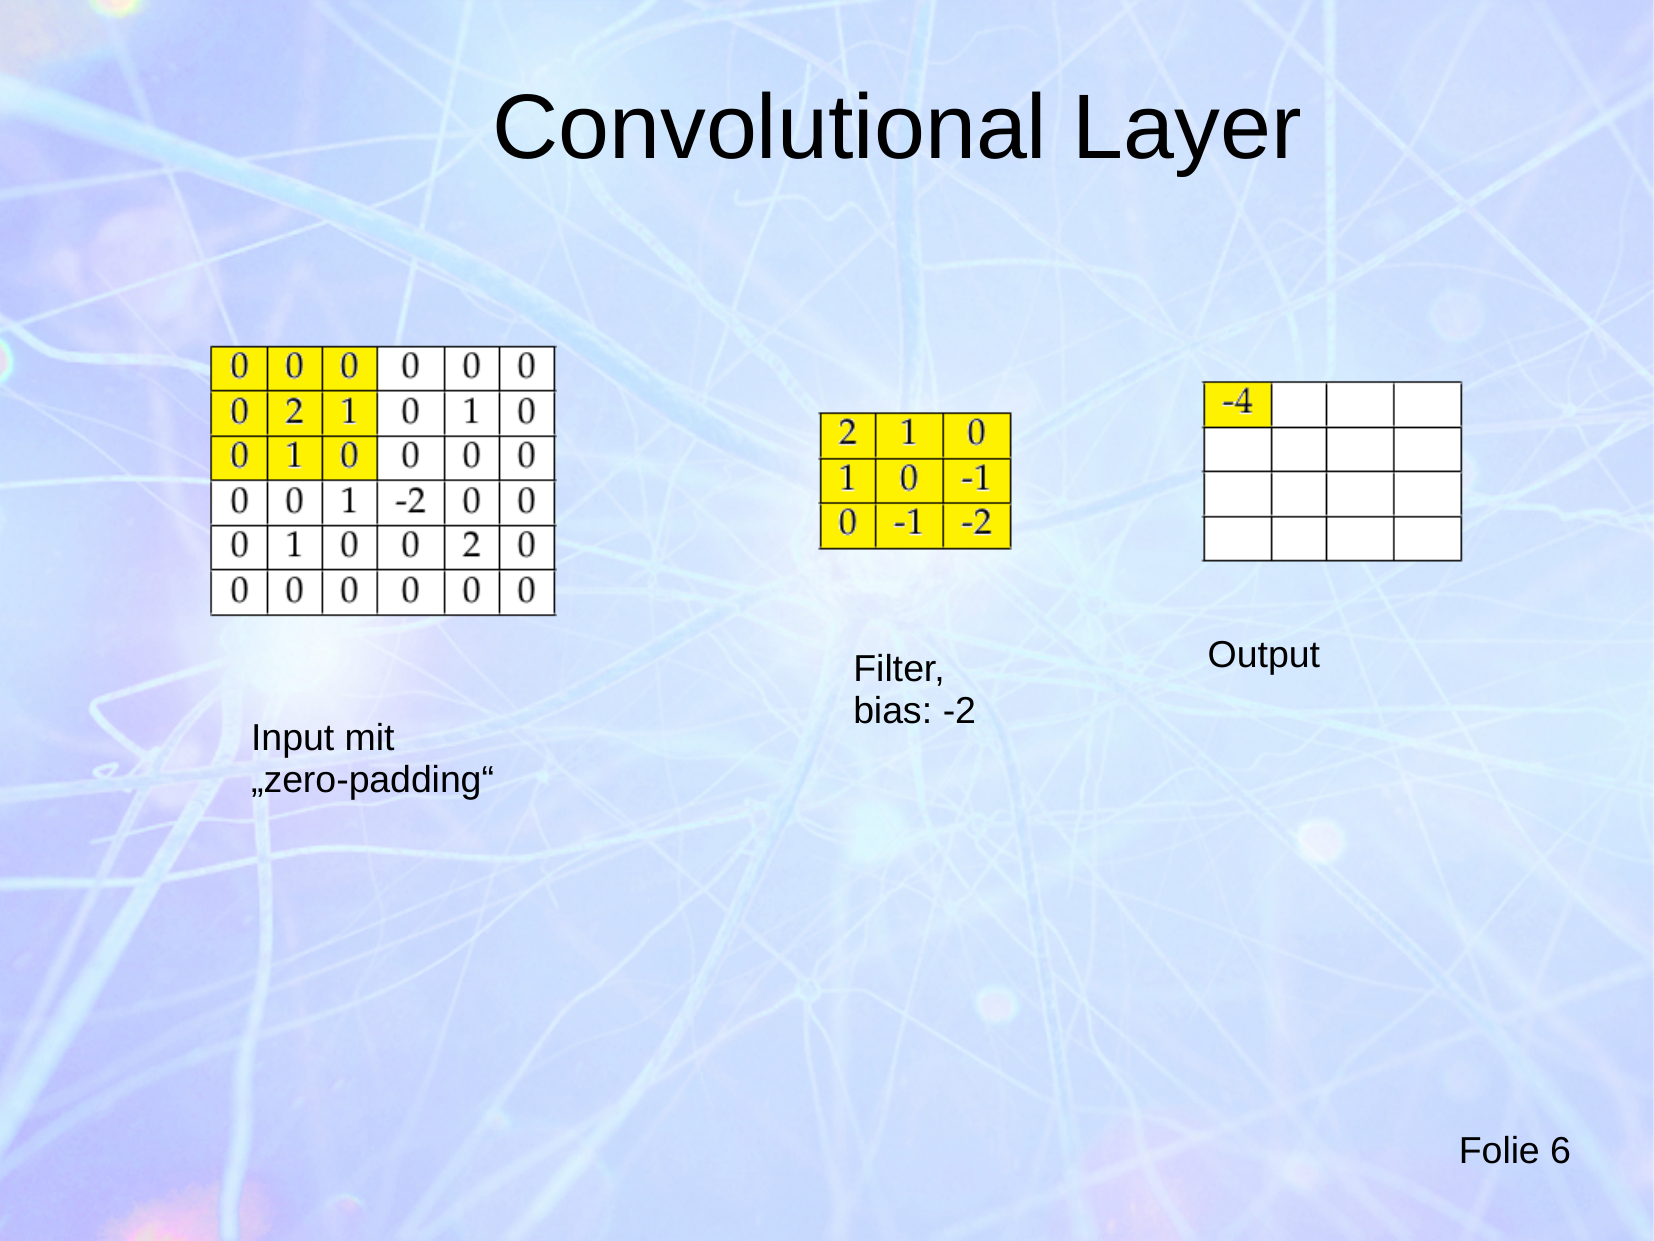

# Convolutional Layer
Output
Filter, bias: -2
Input mit
„zero-padding“
6